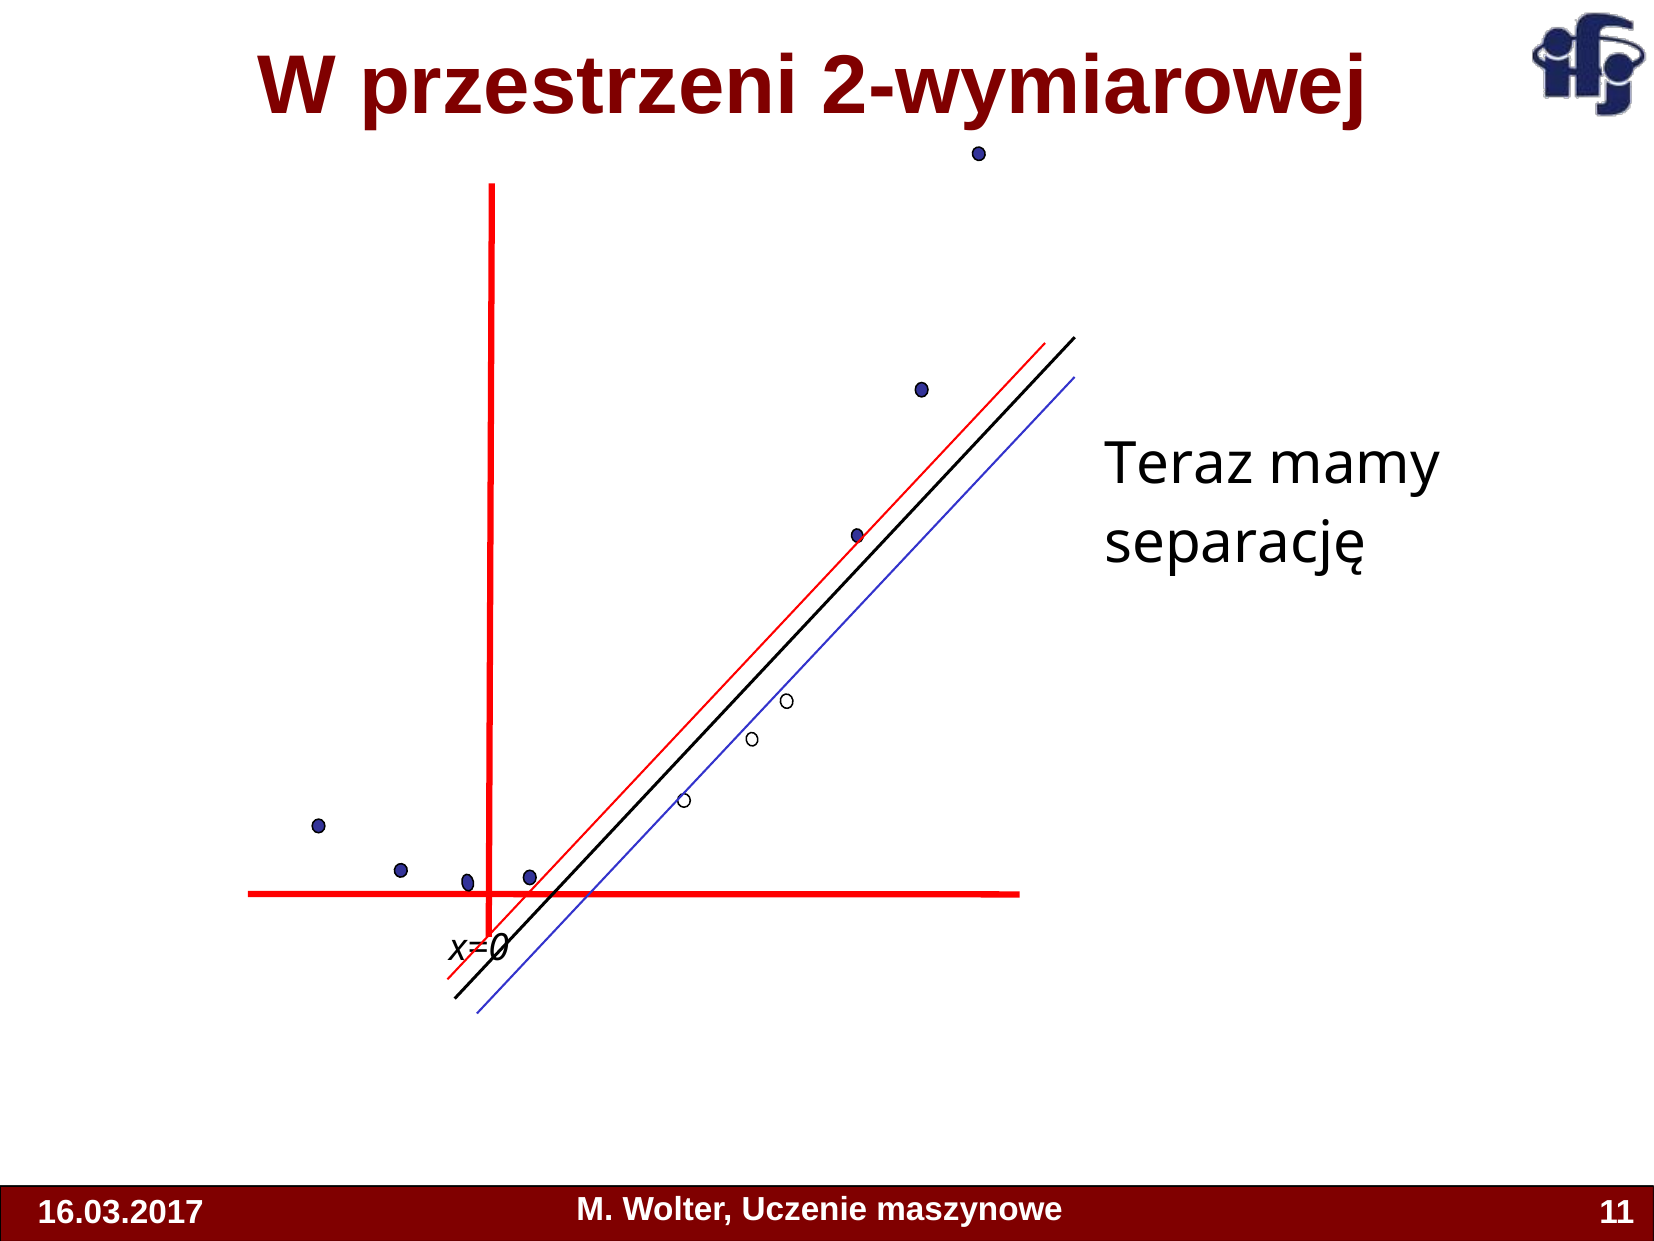

# W przestrzeni 2-wymiarowej
	Teraz mamy separację
x=0
7.11.2007
Marcin Wolter, "Support Vector Machines"